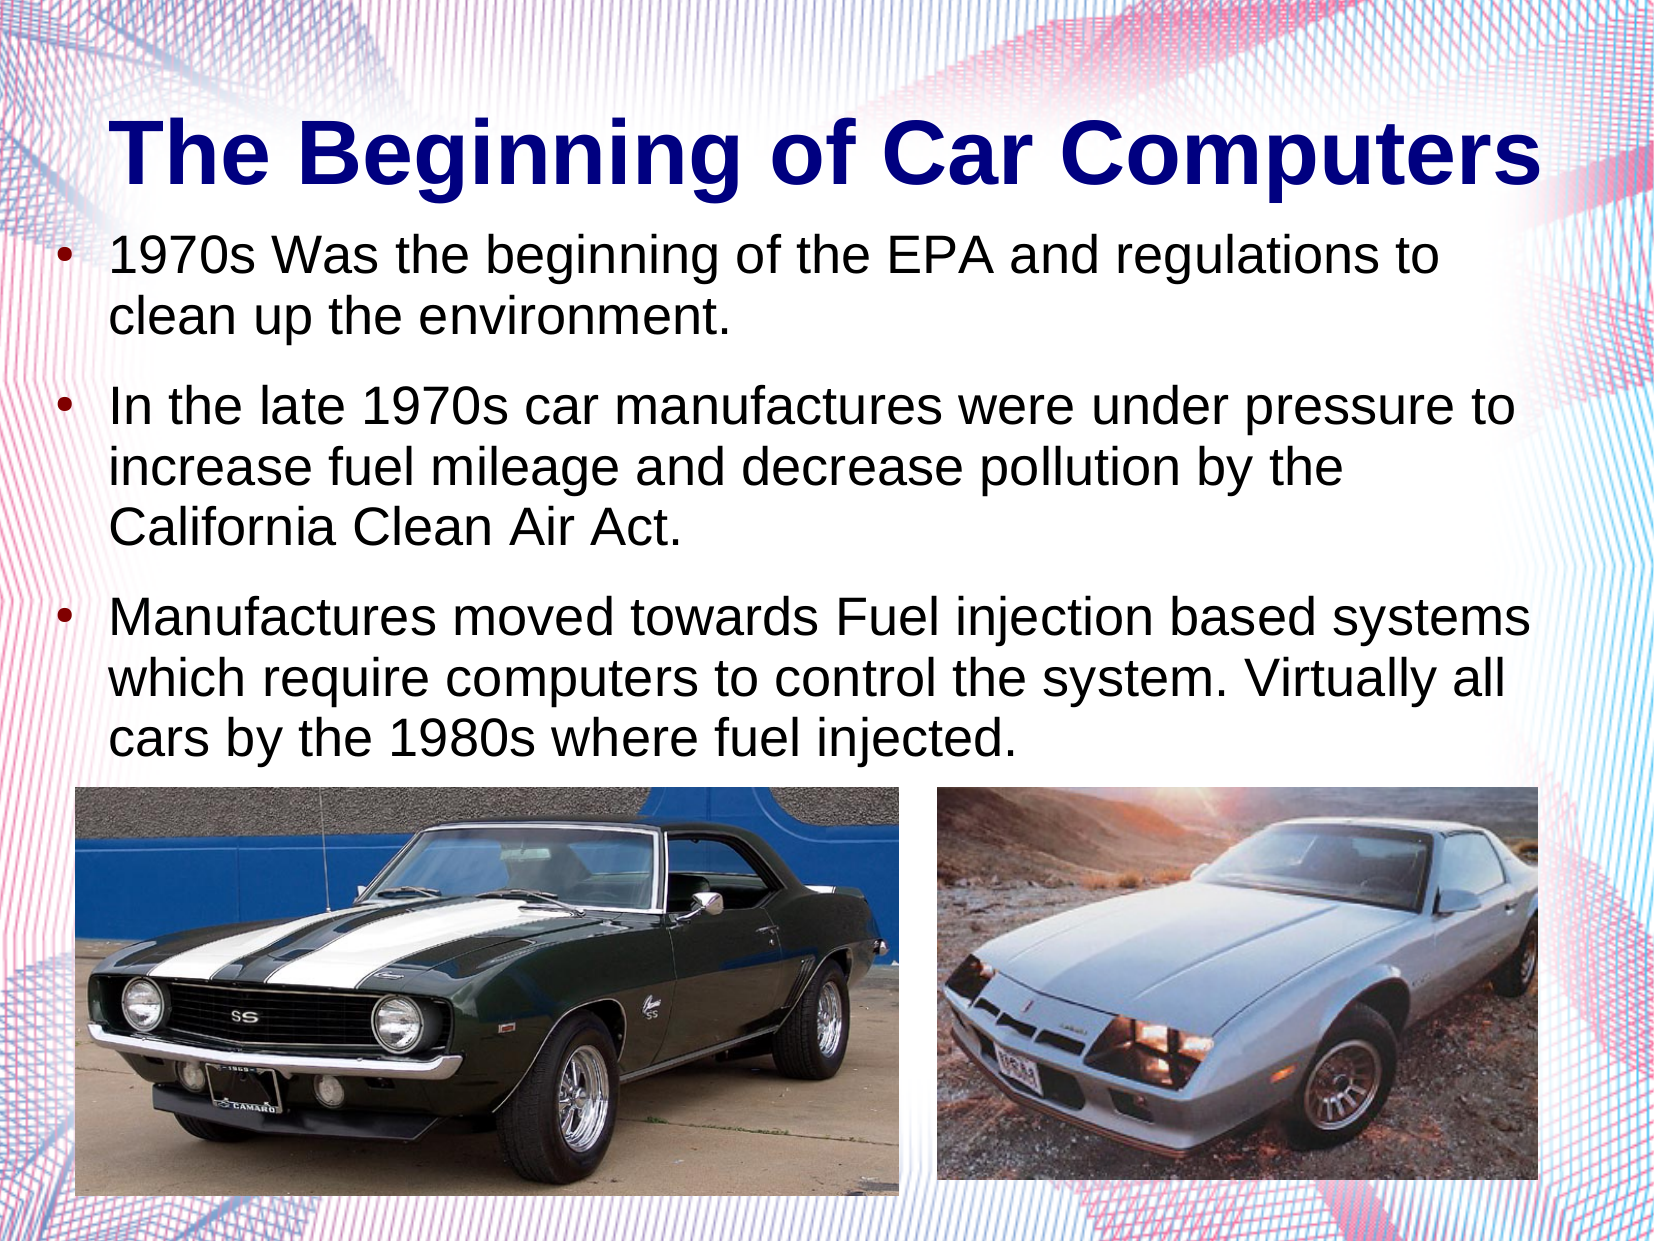

# The Beginning of Car Computers
1970s Was the beginning of the EPA and regulations to clean up the environment.
In the late 1970s car manufactures were under pressure to increase fuel mileage and decrease pollution by the California Clean Air Act.
Manufactures moved towards Fuel injection based systems which require computers to control the system. Virtually all cars by the 1980s where fuel injected.